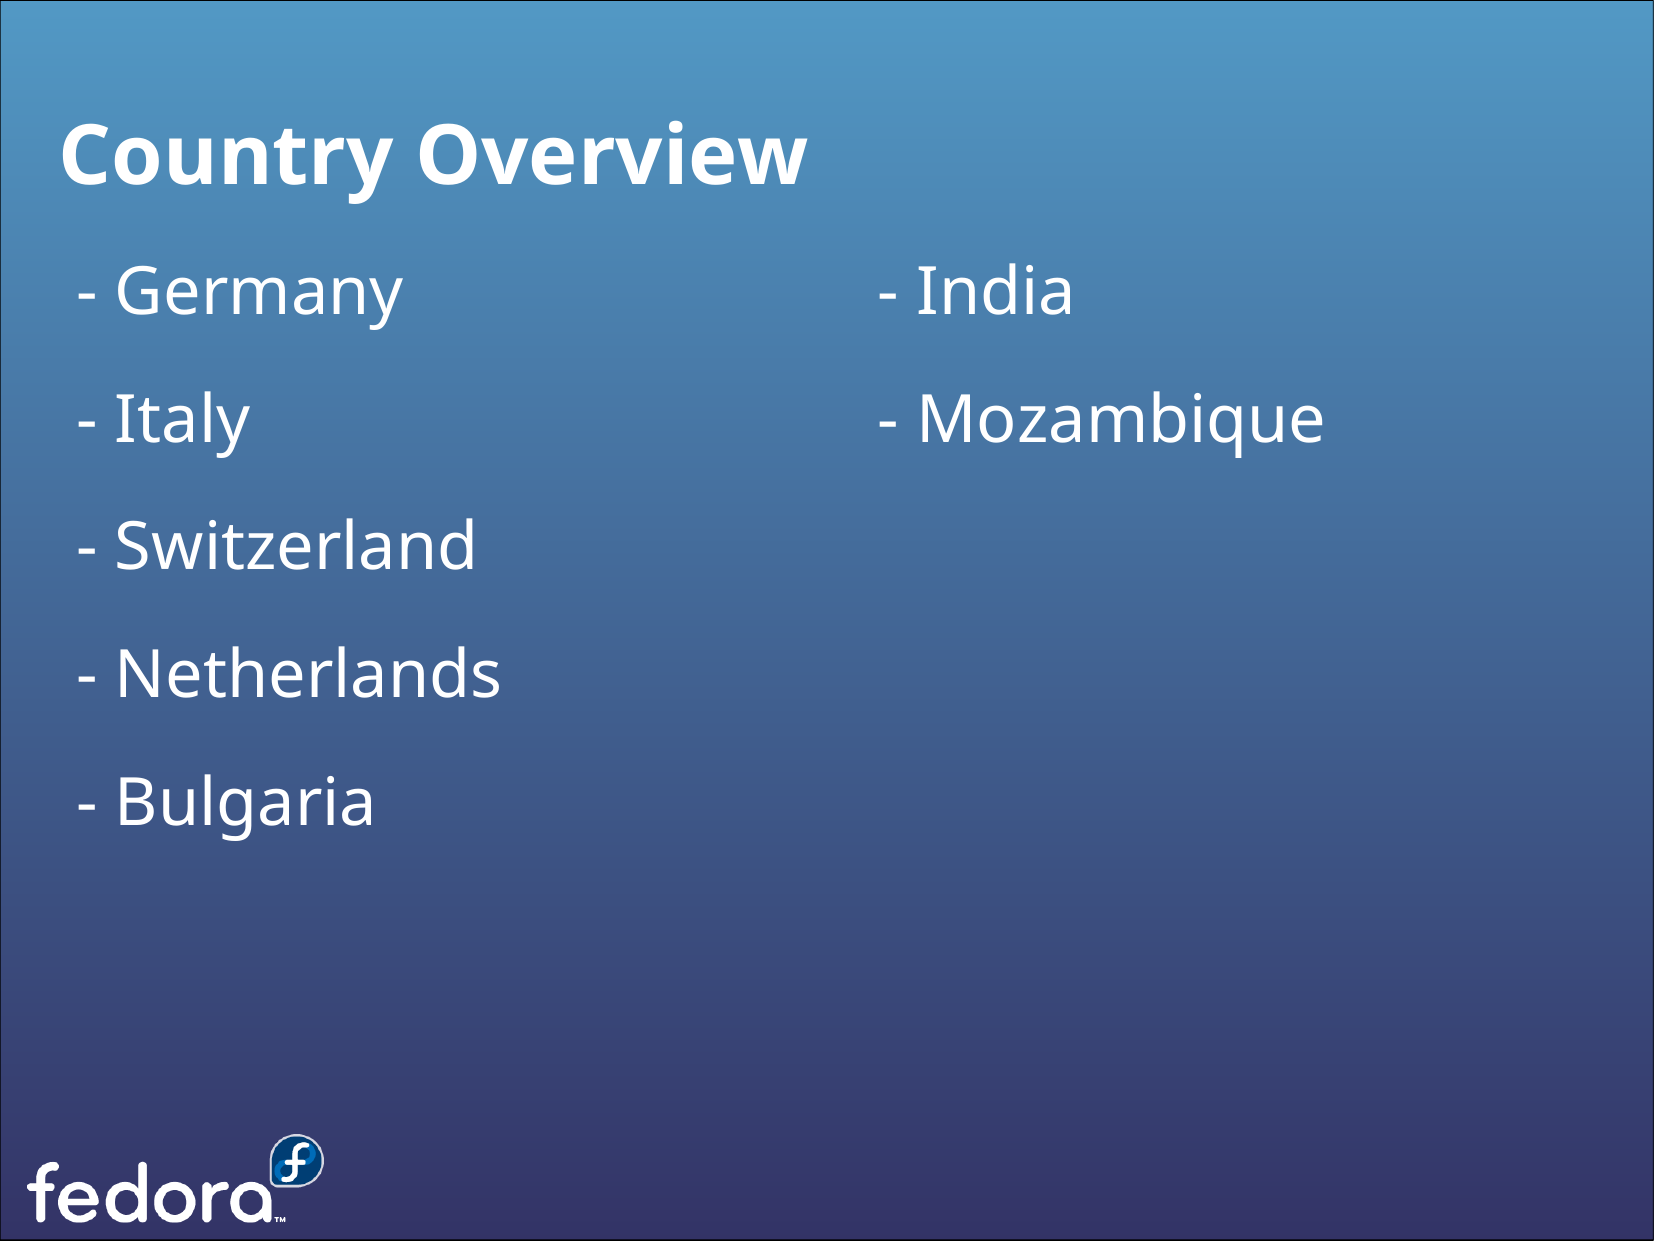

# Country Overview
- Germany
- Italy
- Switzerland
- Netherlands
- Bulgaria
- India
- Mozambique